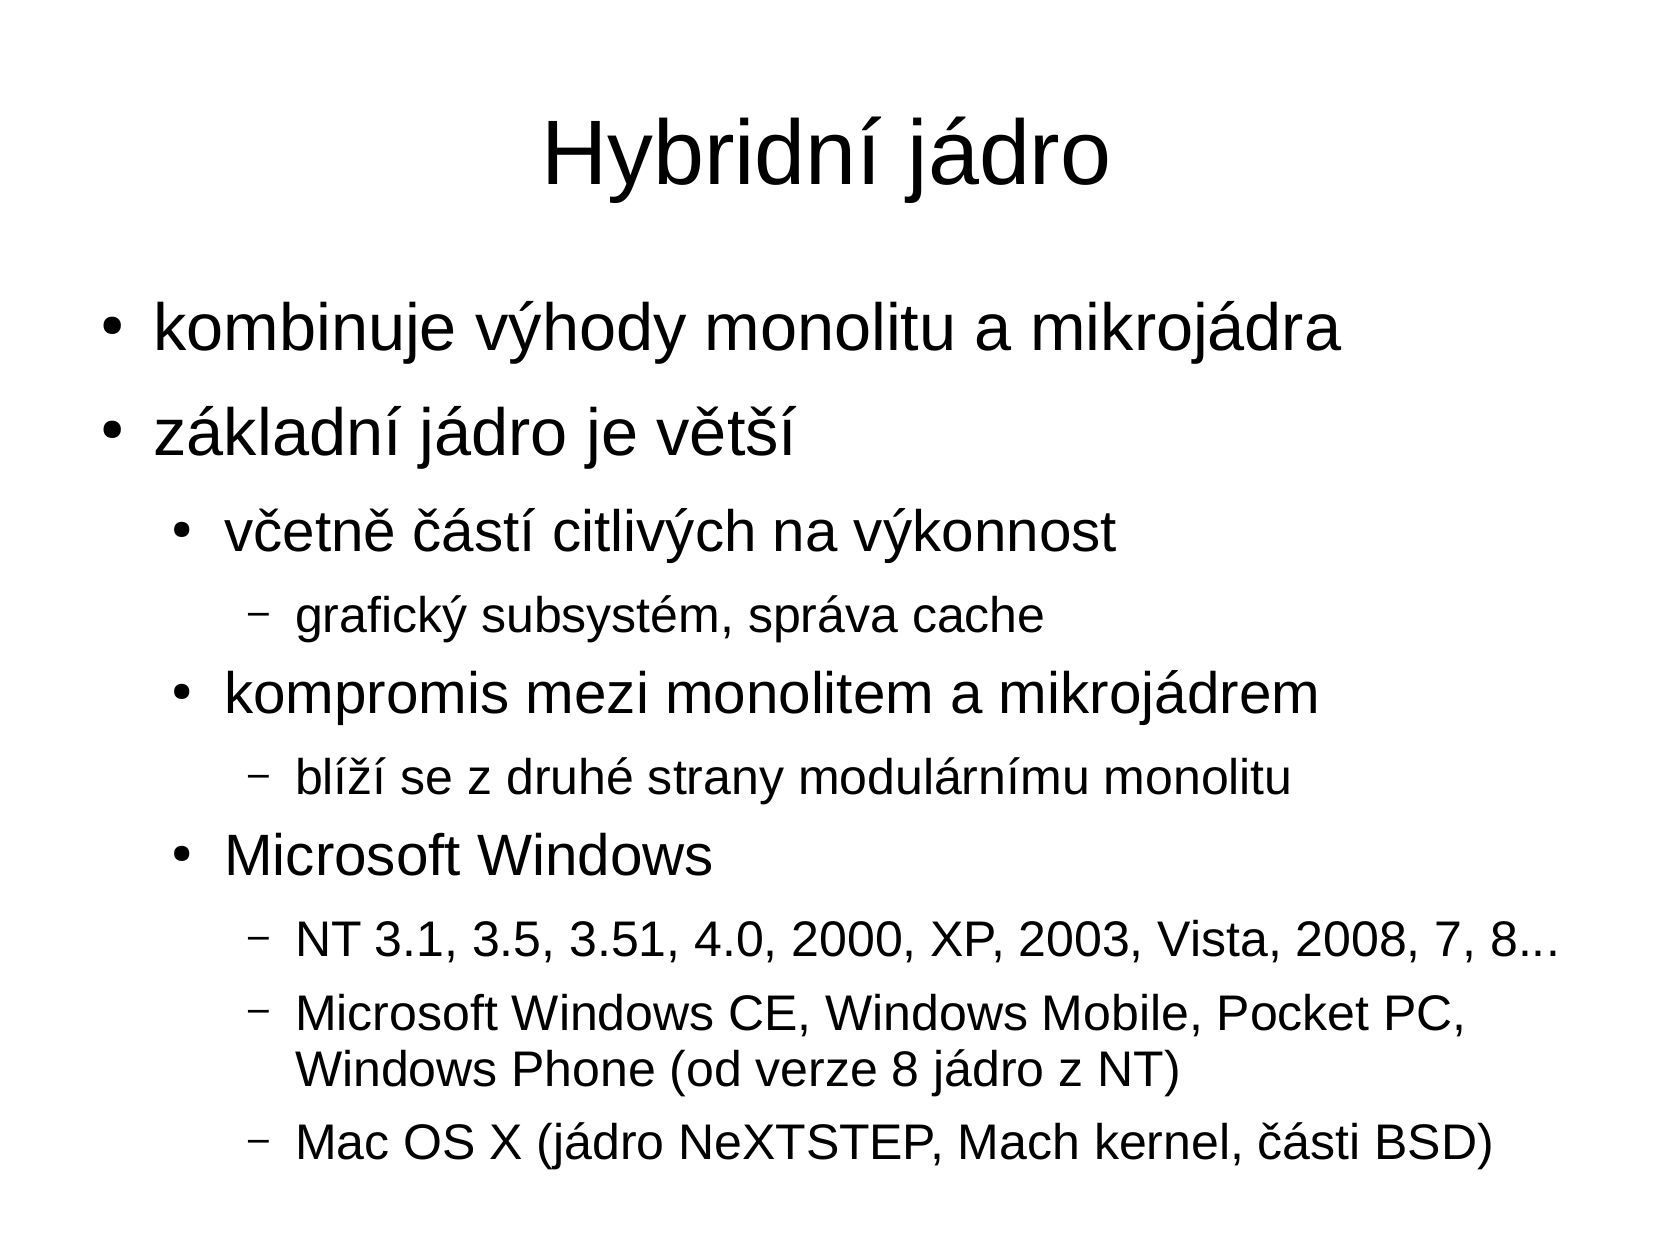

# Hybridní jádro
kombinuje výhody monolitu a mikrojádra
základní jádro je větší
včetně částí citlivých na výkonnost
grafický subsystém, správa cache
kompromis mezi monolitem a mikrojádrem
blíží se z druhé strany modulárnímu monolitu
Microsoft Windows
NT 3.1, 3.5, 3.51, 4.0, 2000, XP, 2003, Vista, 2008, 7, 8...
Microsoft Windows CE, Windows Mobile, Pocket PC, Windows Phone (od verze 8 jádro z NT)
Mac OS X (jádro NeXTSTEP, Mach kernel, části BSD)